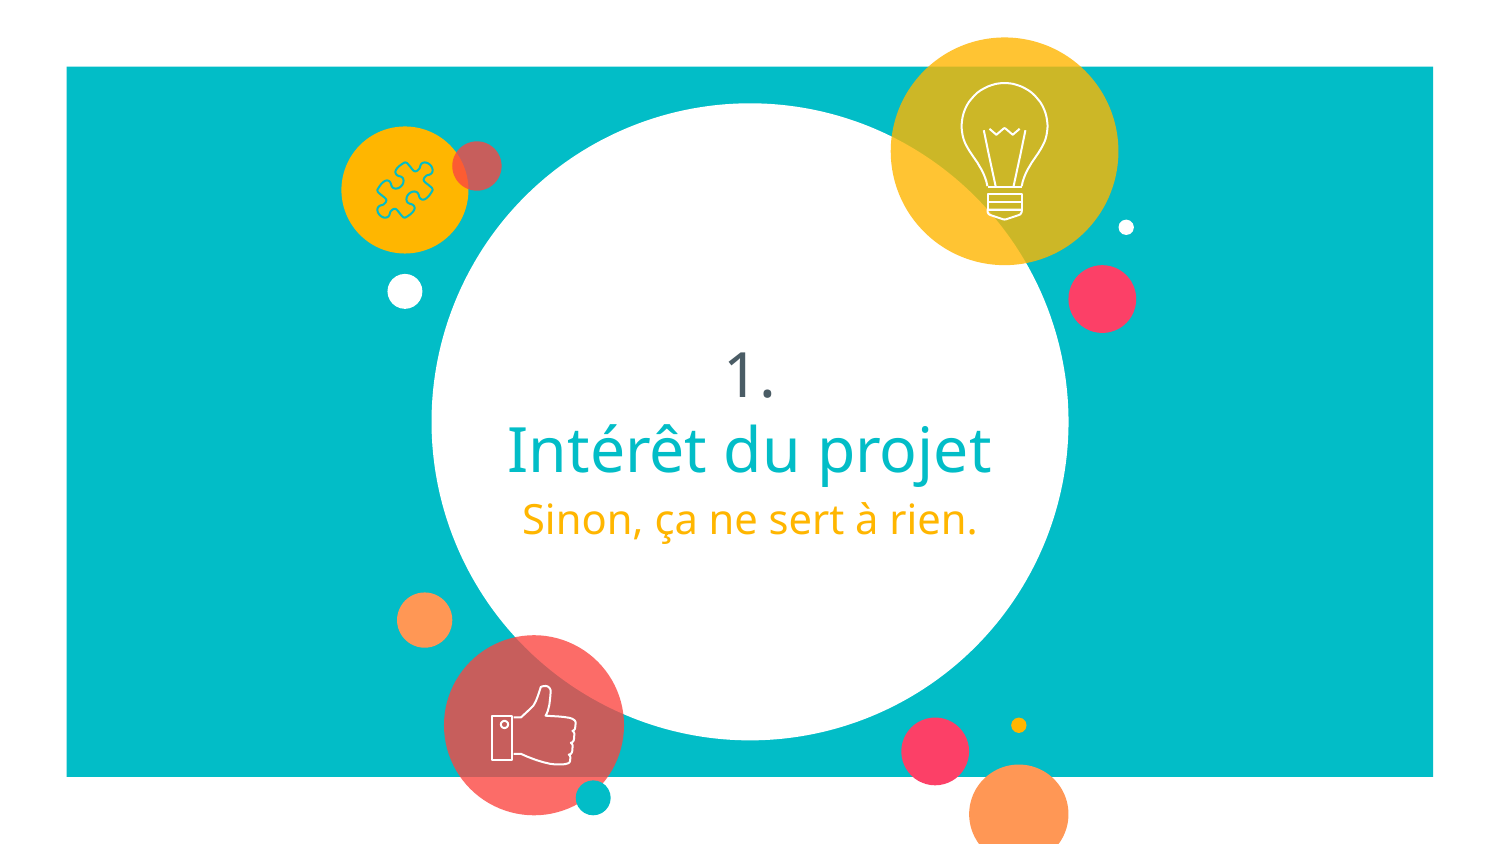

# 1. Intérêt du projet
Sinon, ça ne sert à rien.